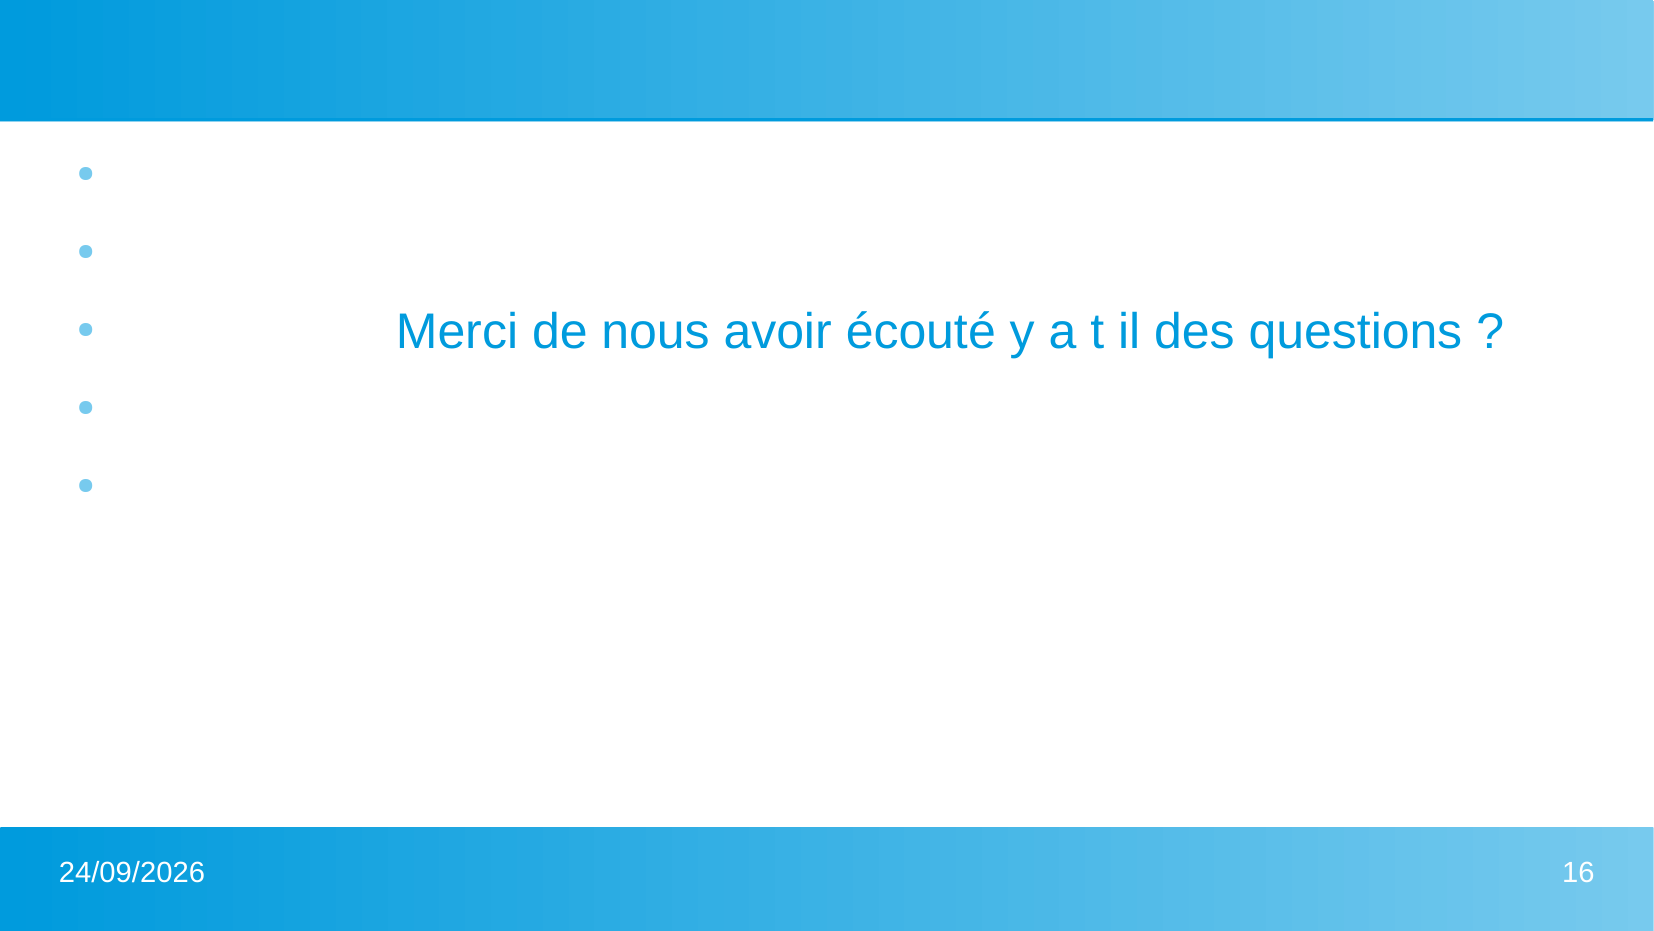

#
 Merci de nous avoir écouté y a t il des questions ?
16